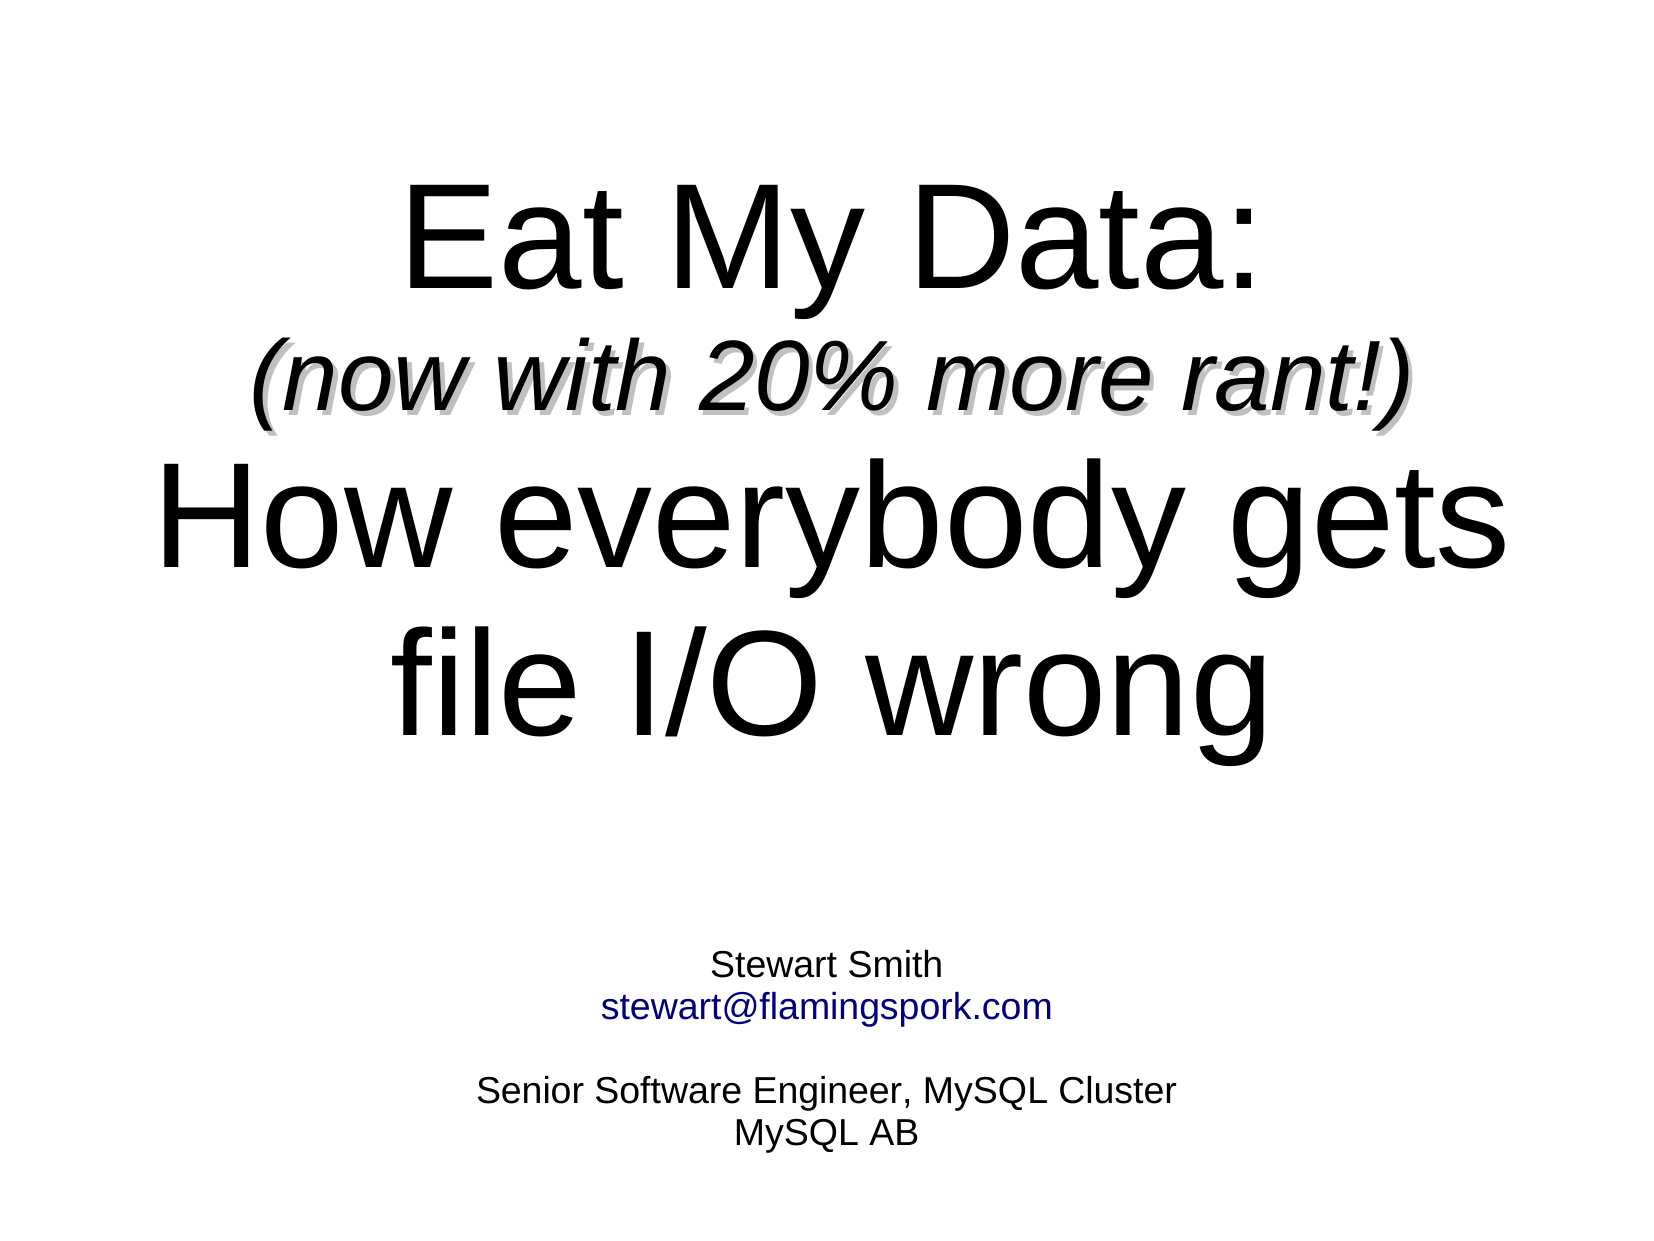

# Eat My Data: (now with 20% more rant!) How everybody gets file I/O wrong
Stewart Smith
stewart@flamingspork.com
Senior Software Engineer, MySQL Cluster
MySQL AB